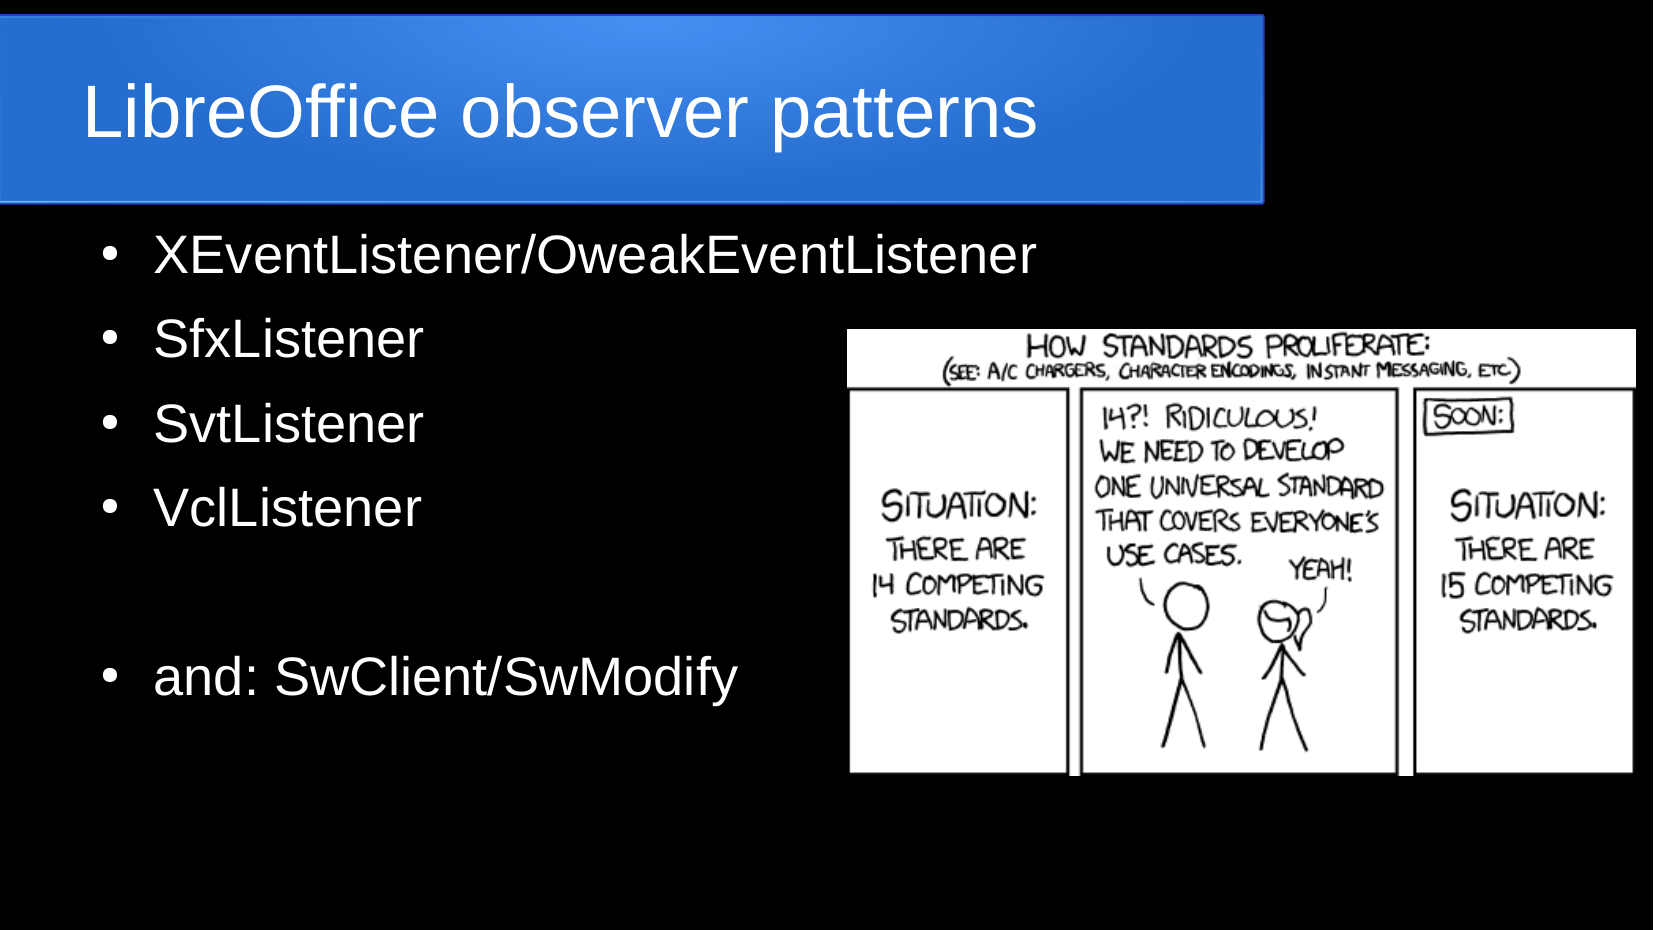

# LibreOffice observer patterns
XEventListener/OweakEventListener
SfxListener
SvtListener
VclListener
and: SwClient/SwModify